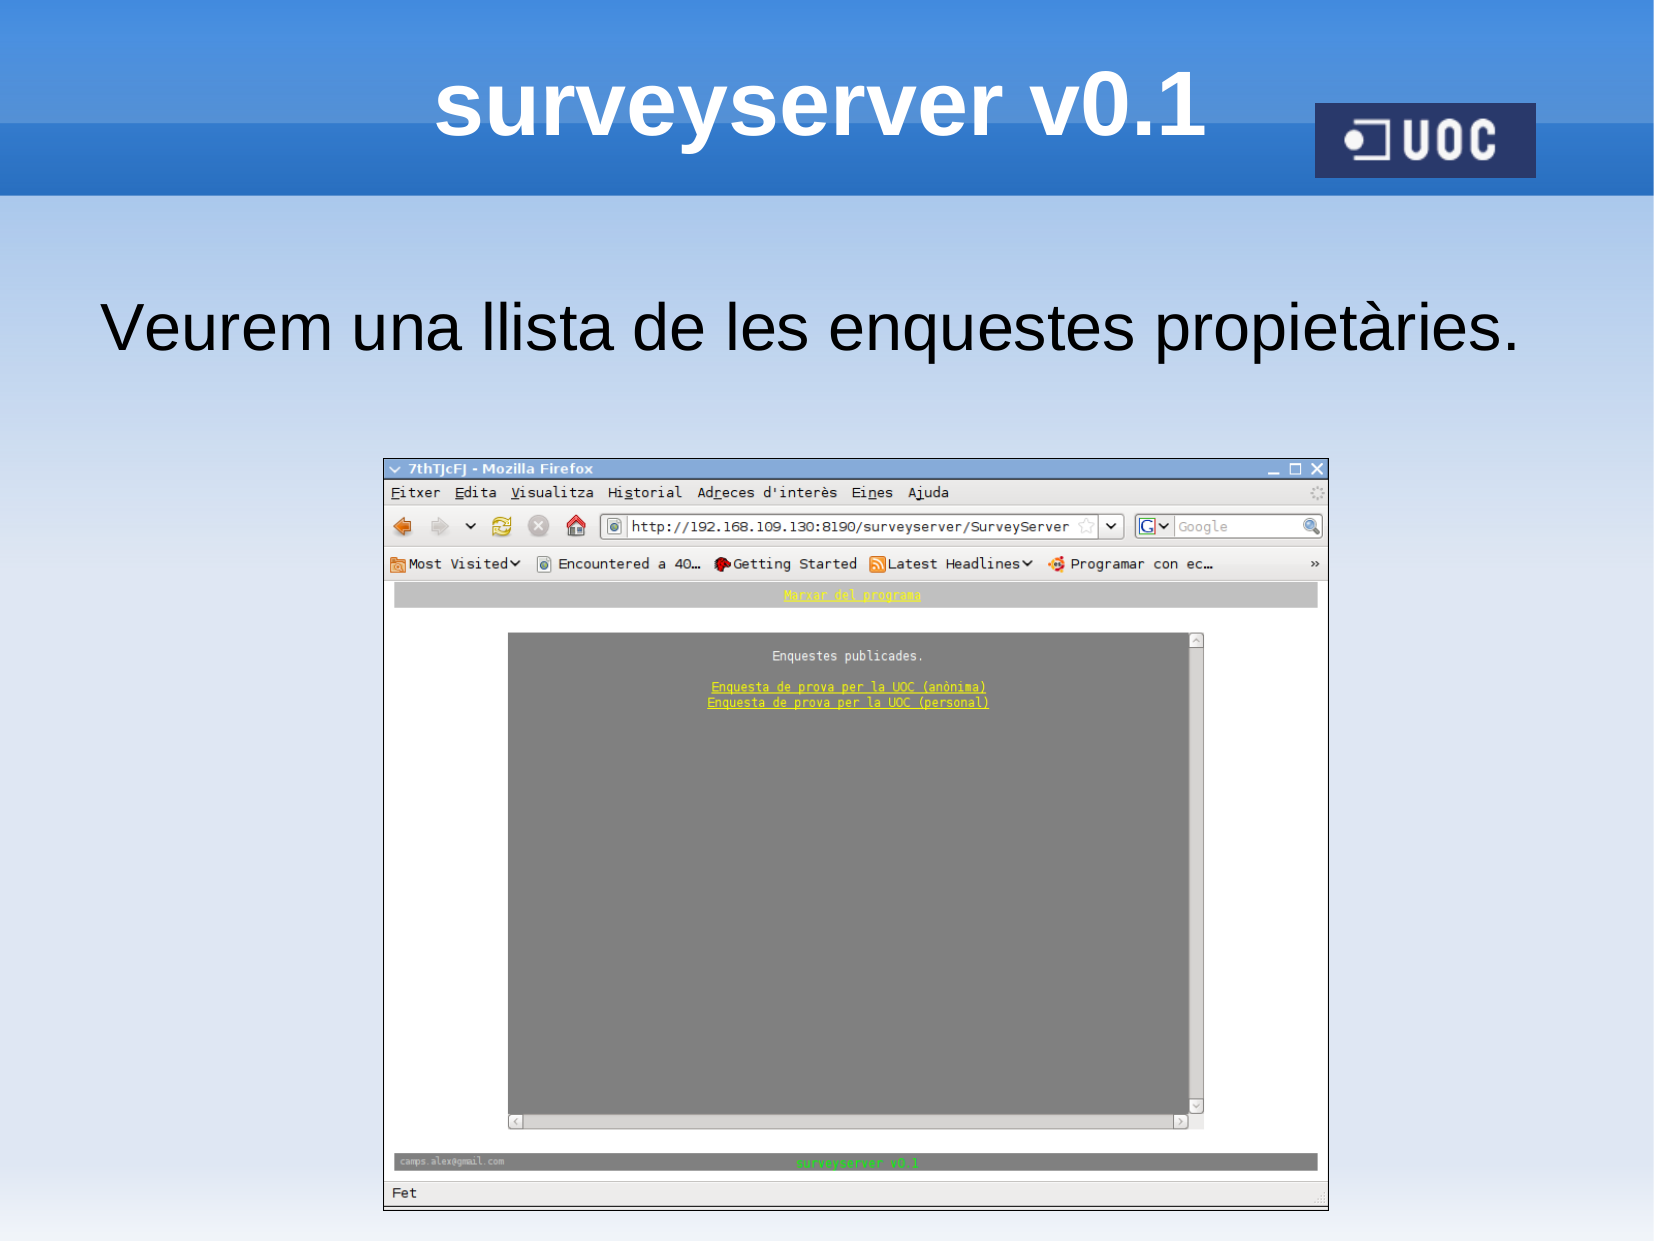

# surveyserver v0.1
Veurem una llista de les enquestes propietàries.